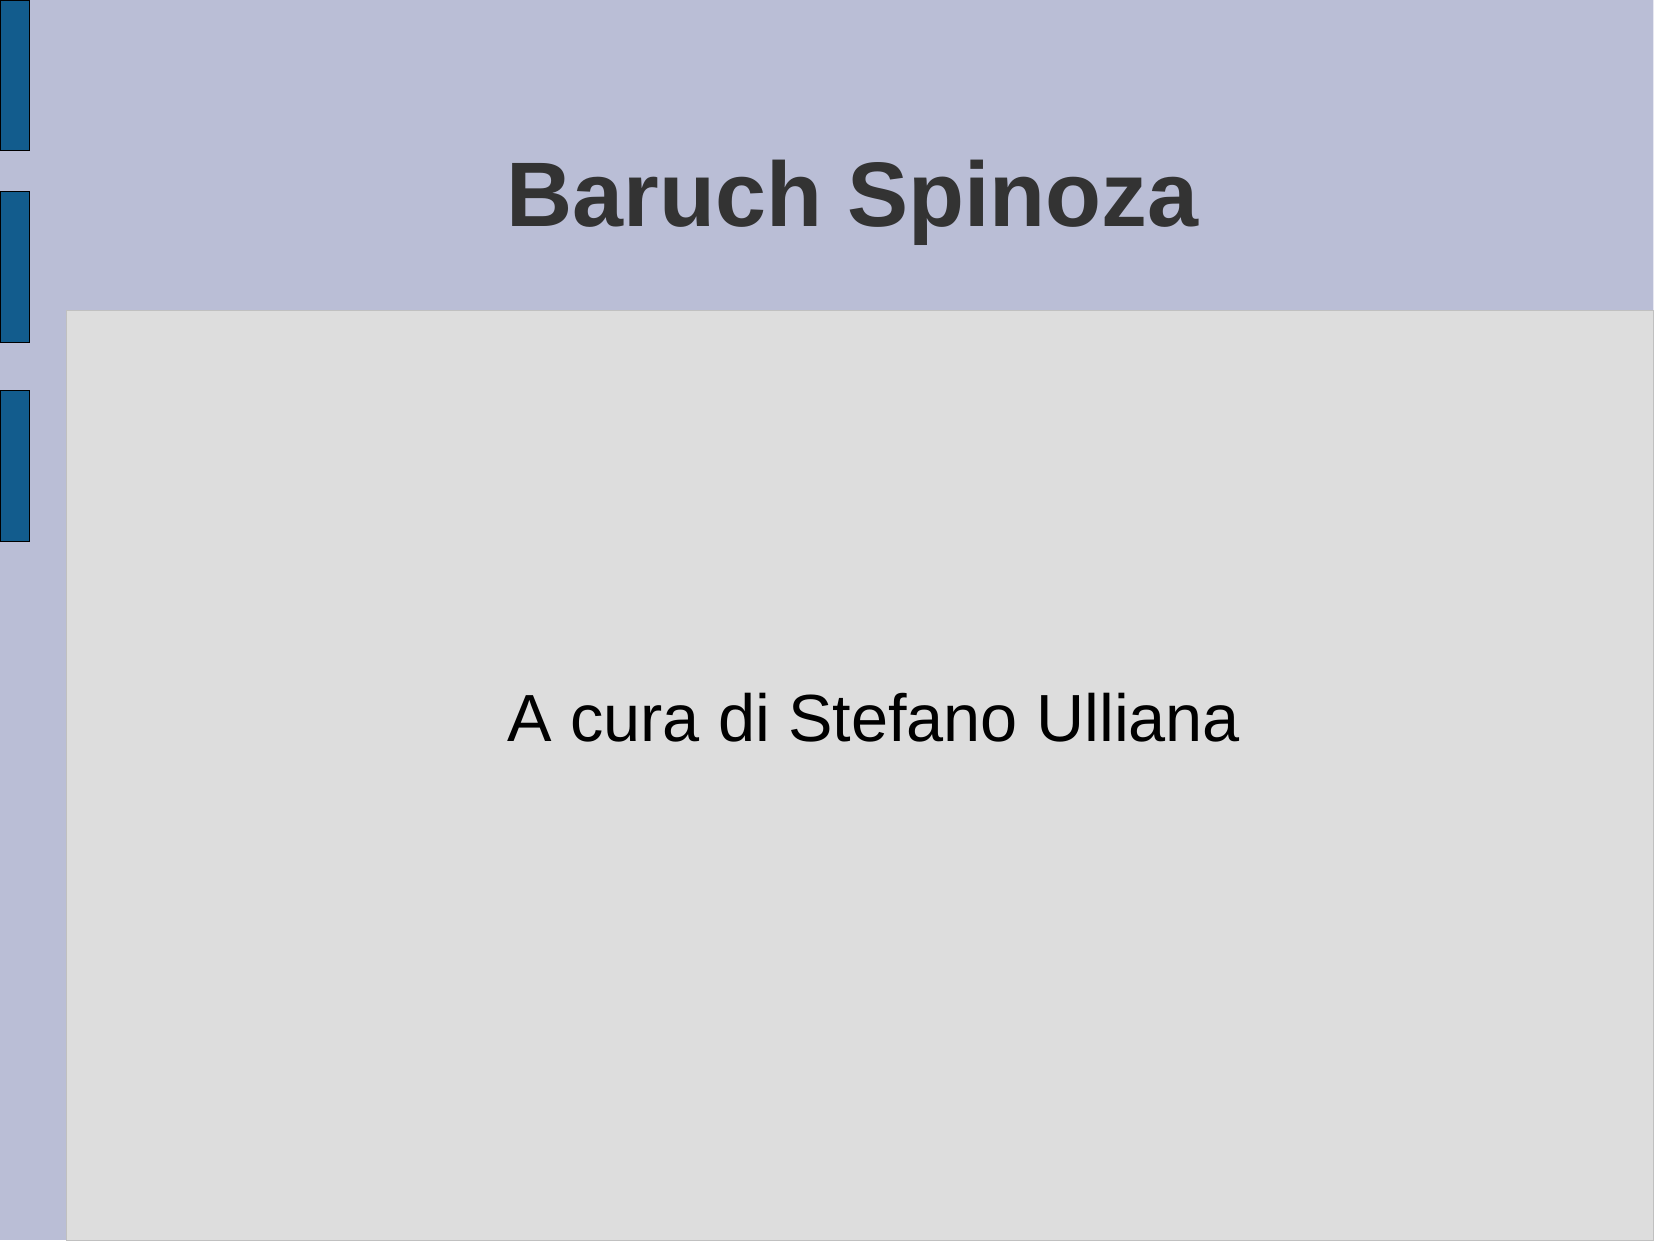

# Baruch Spinoza
A cura di Stefano Ulliana